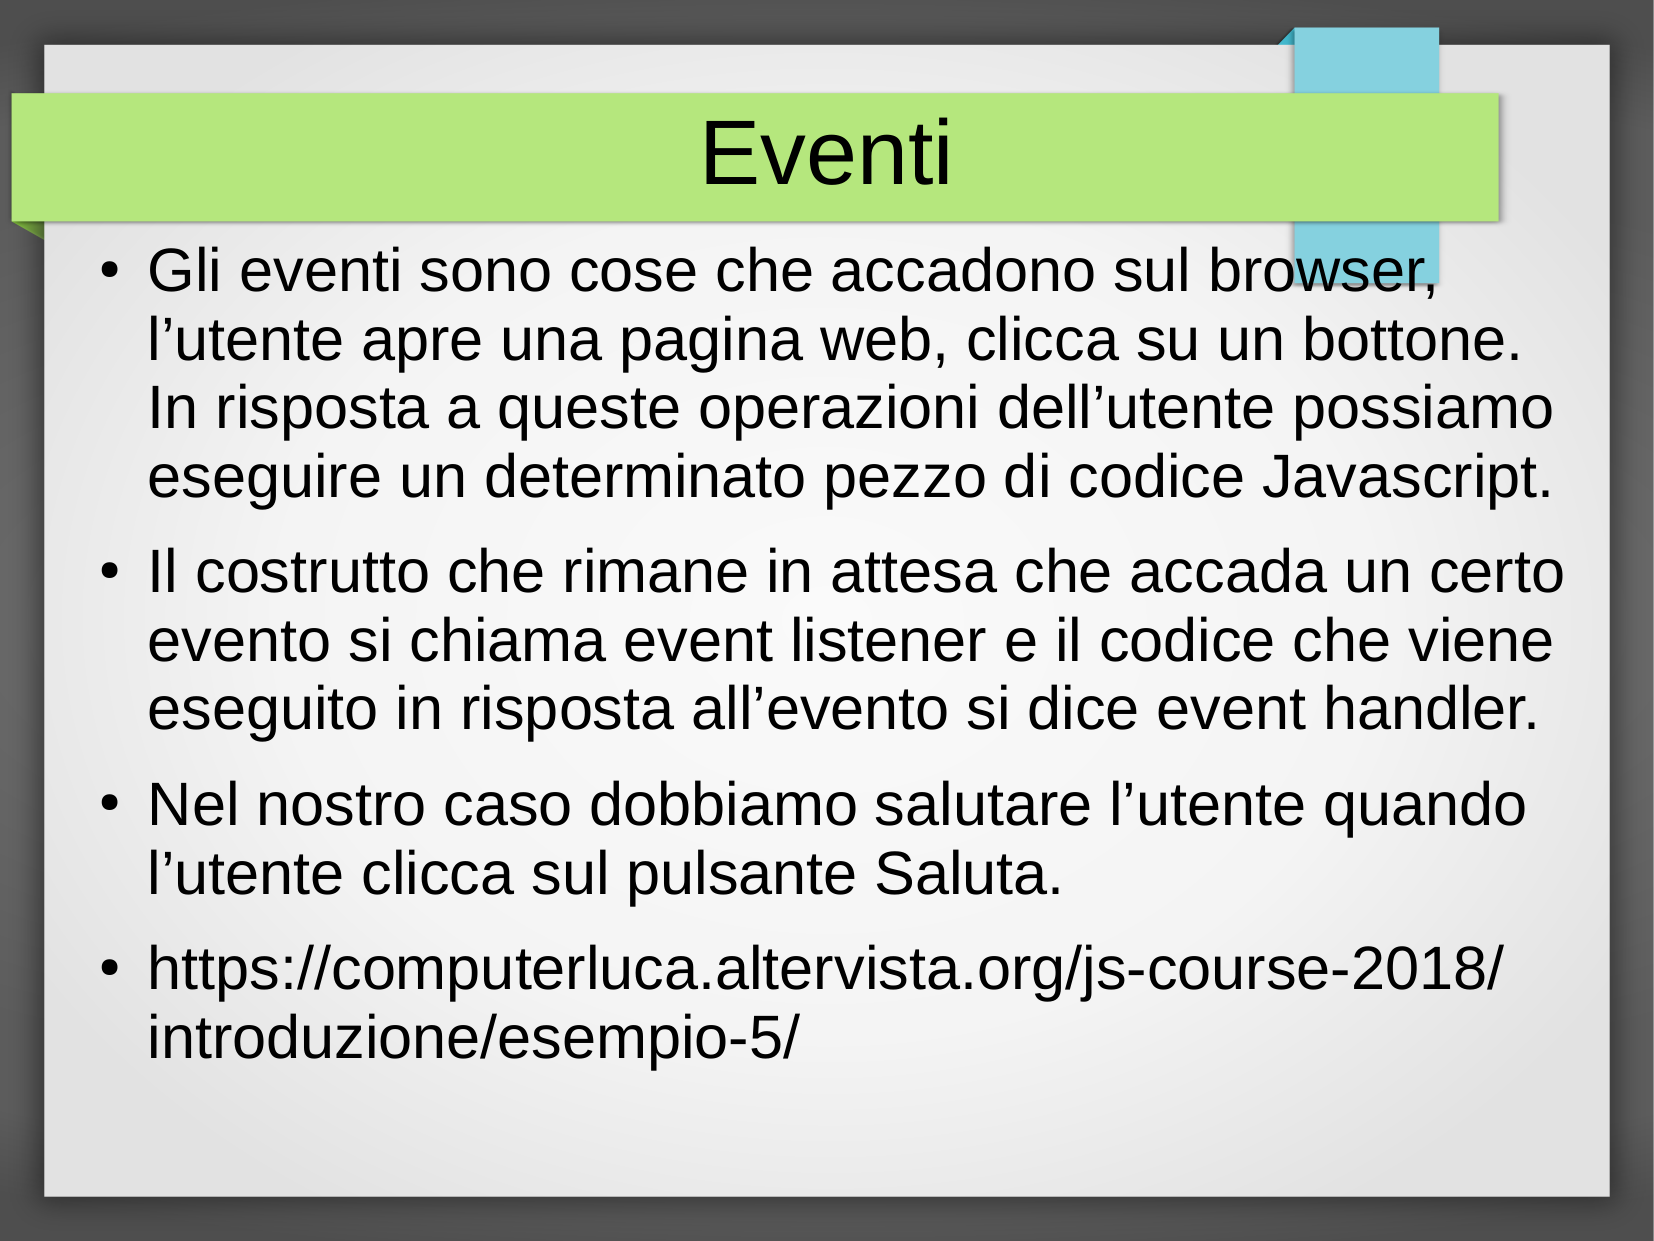

# Eventi
Gli eventi sono cose che accadono sul browser, l’utente apre una pagina web, clicca su un bottone. In risposta a queste operazioni dell’utente possiamo eseguire un determinato pezzo di codice Javascript.
Il costrutto che rimane in attesa che accada un certo evento si chiama event listener e il codice che viene eseguito in risposta all’evento si dice event handler.
Nel nostro caso dobbiamo salutare l’utente quando l’utente clicca sul pulsante Saluta.
https://computerluca.altervista.org/js-course-2018/introduzione/esempio-5/